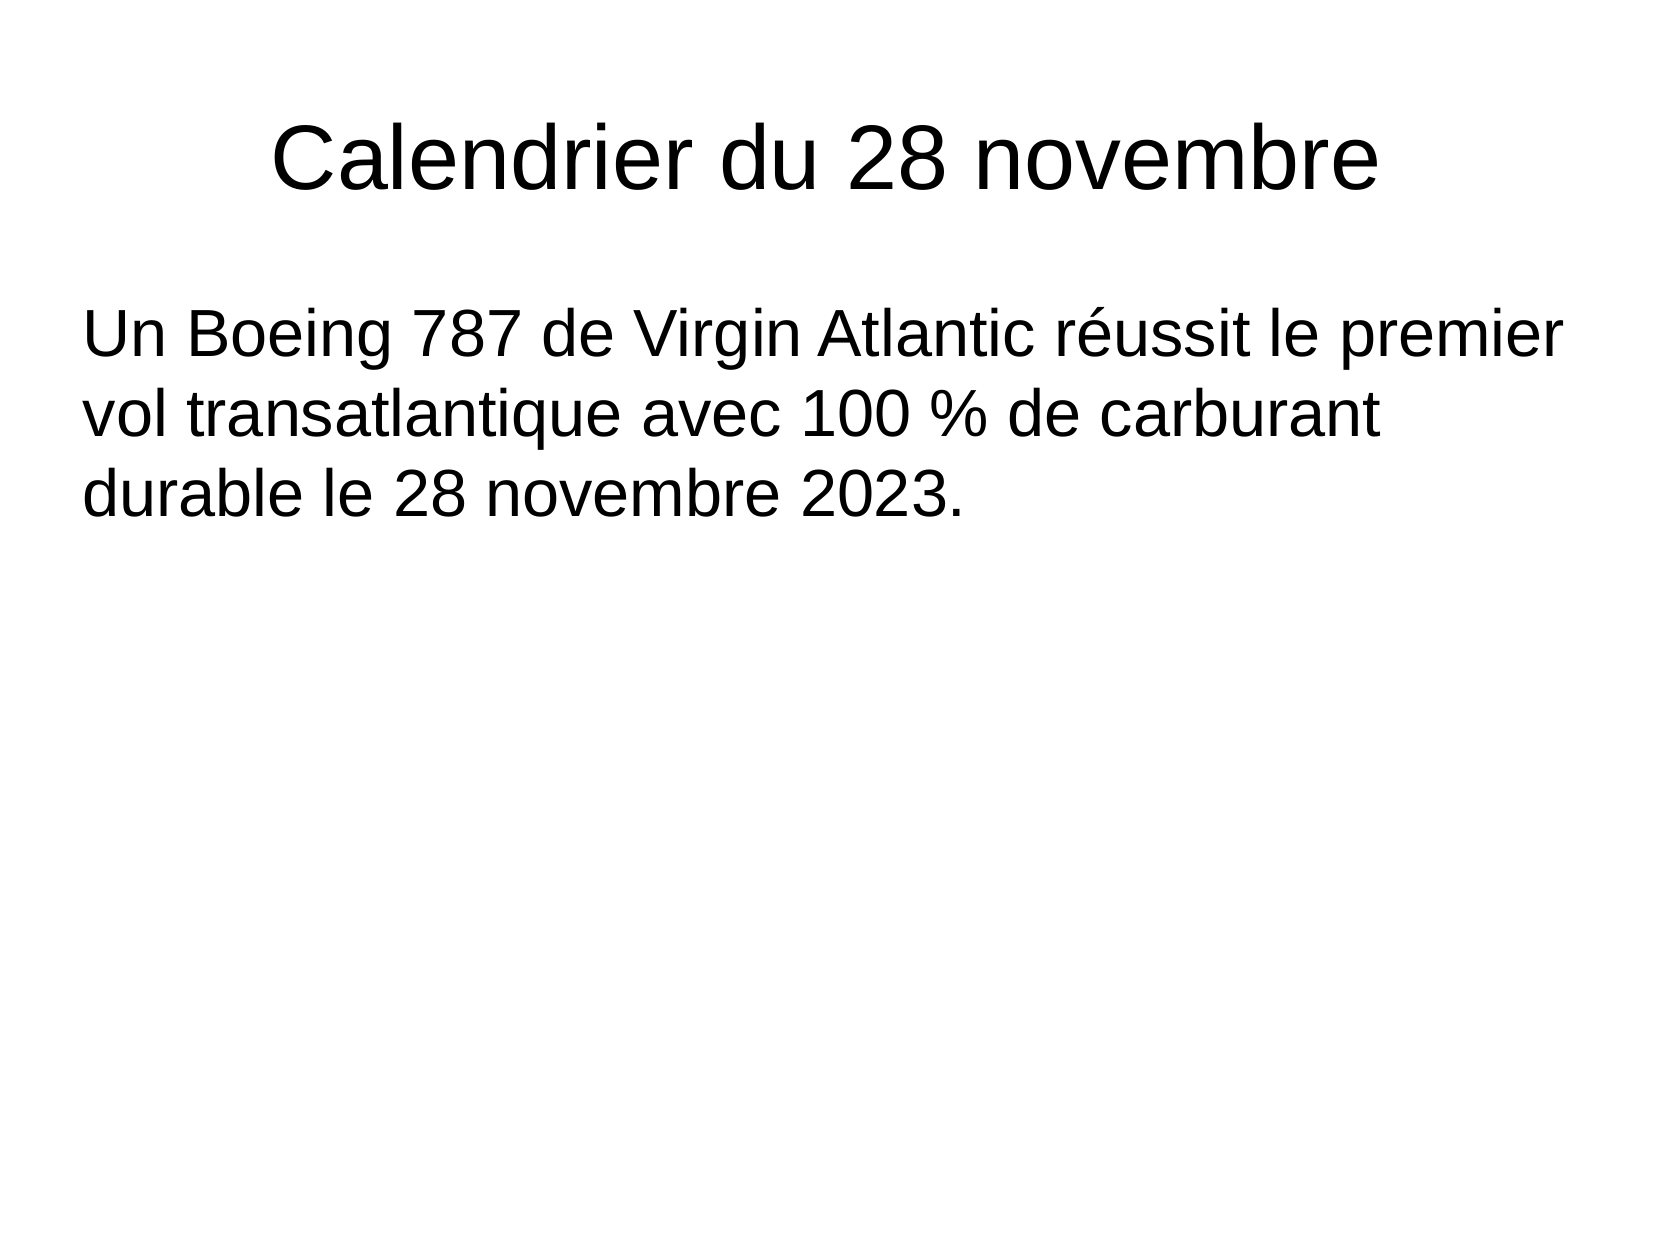

# Calendrier du 28 novembre
Un Boeing 787 de Virgin Atlantic réussit le premier vol transatlantique avec 100 % de carburant durable le 28 novembre 2023.